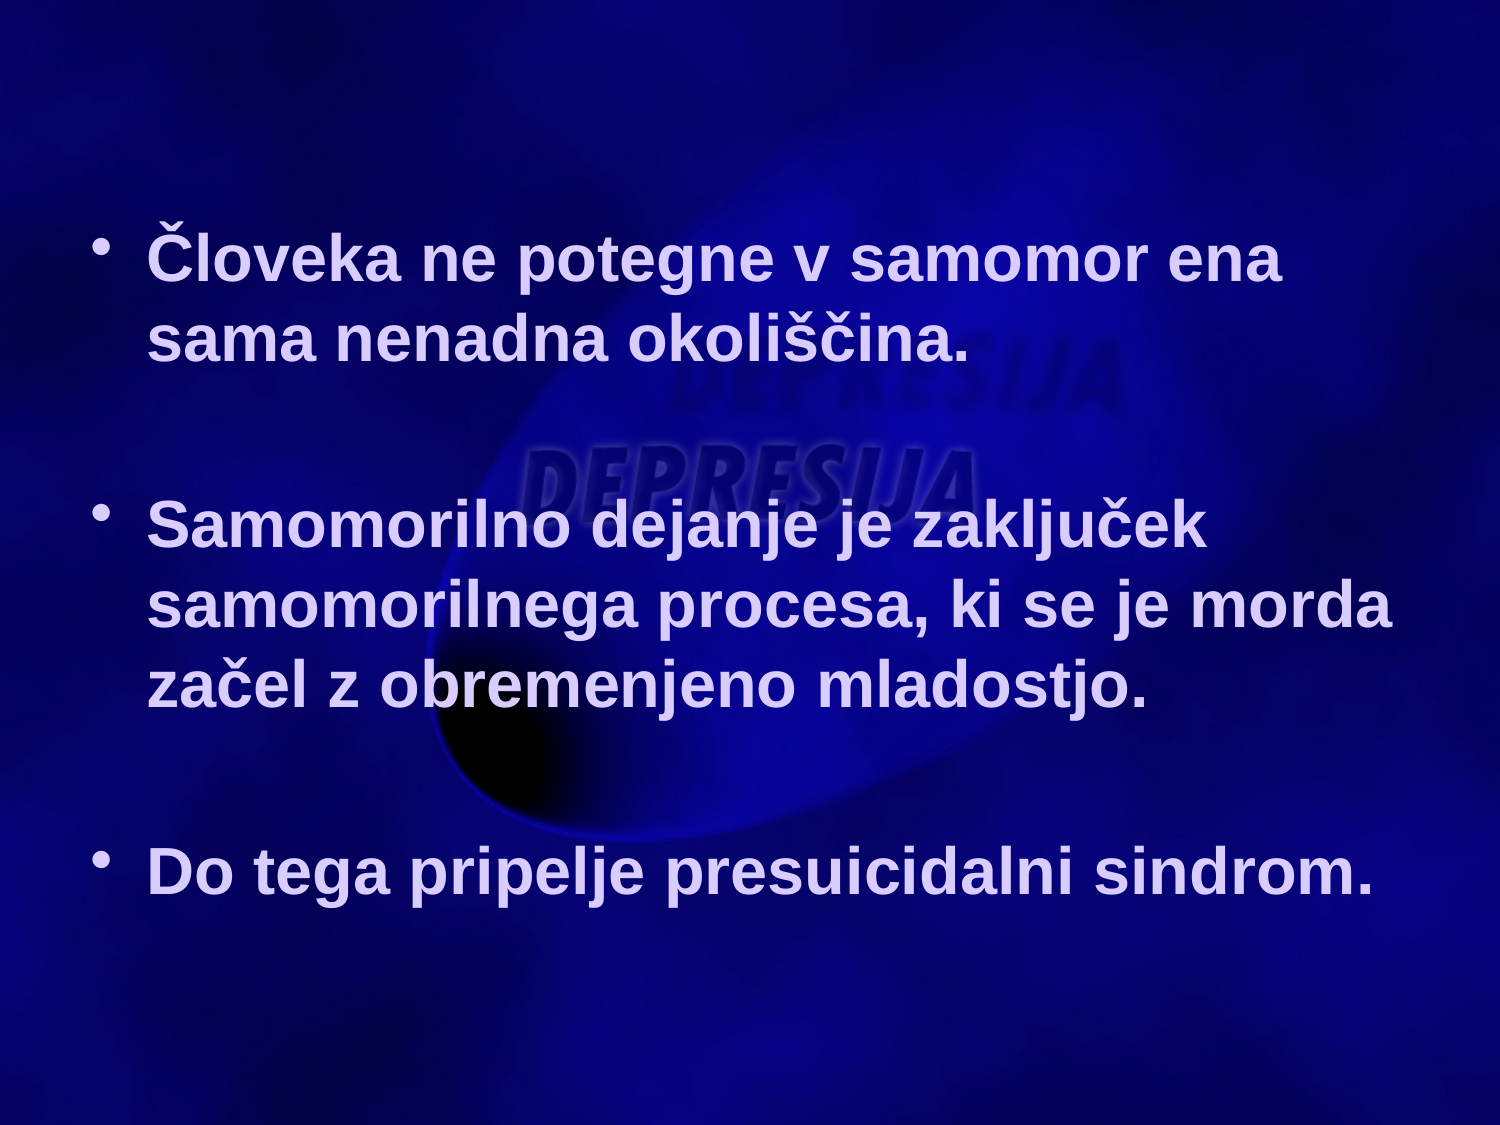

# Človeka ne potegne v samomor ena sama nenadna okoliščina.
Samomorilno dejanje je zaključek samomorilnega procesa, ki se je morda začel z obremenjeno mladostjo.
Do tega pripelje presuicidalni sindrom.